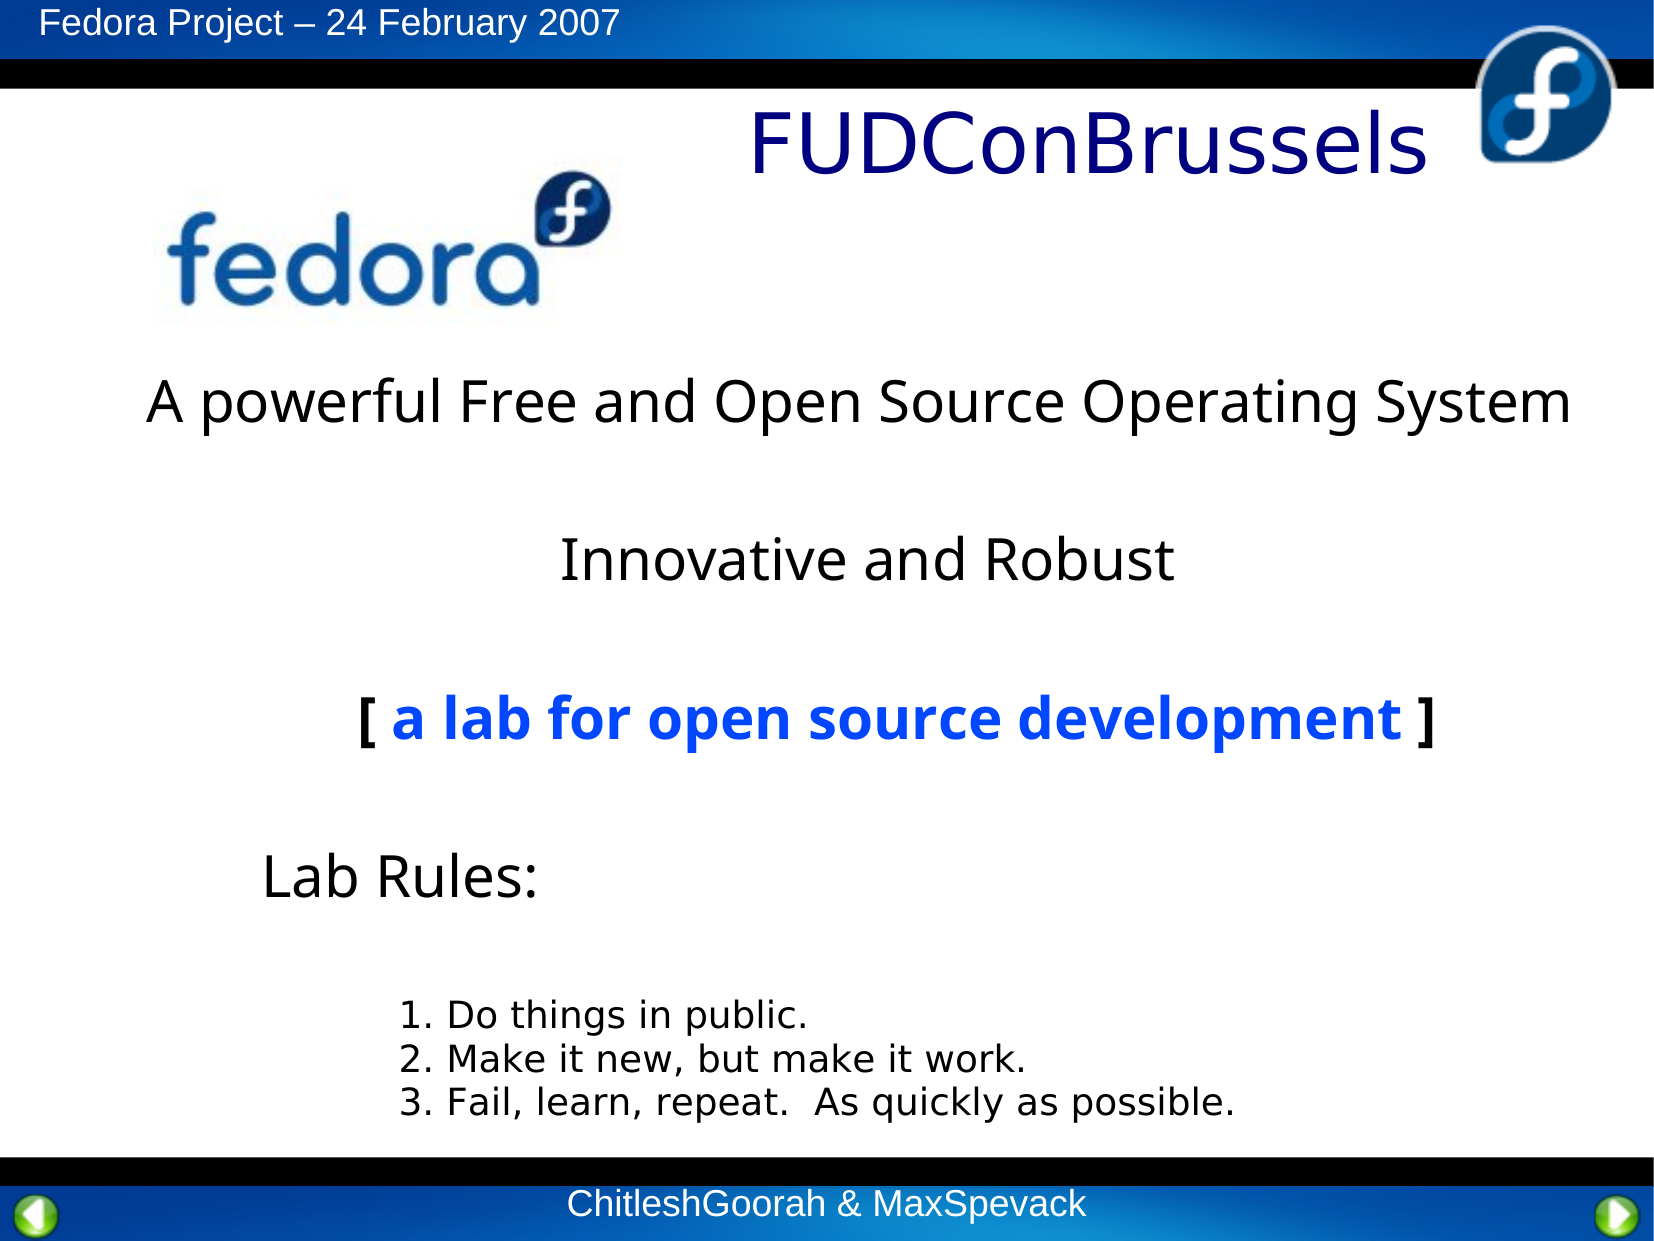

A powerful Free and Open Source Operating System
 Innovative and Robust
 [ a lab for open source development ]
 Lab Rules:
 1. Do things in public.
 2. Make it new, but make it work.
 3. Fail, learn, repeat. As quickly as possible.